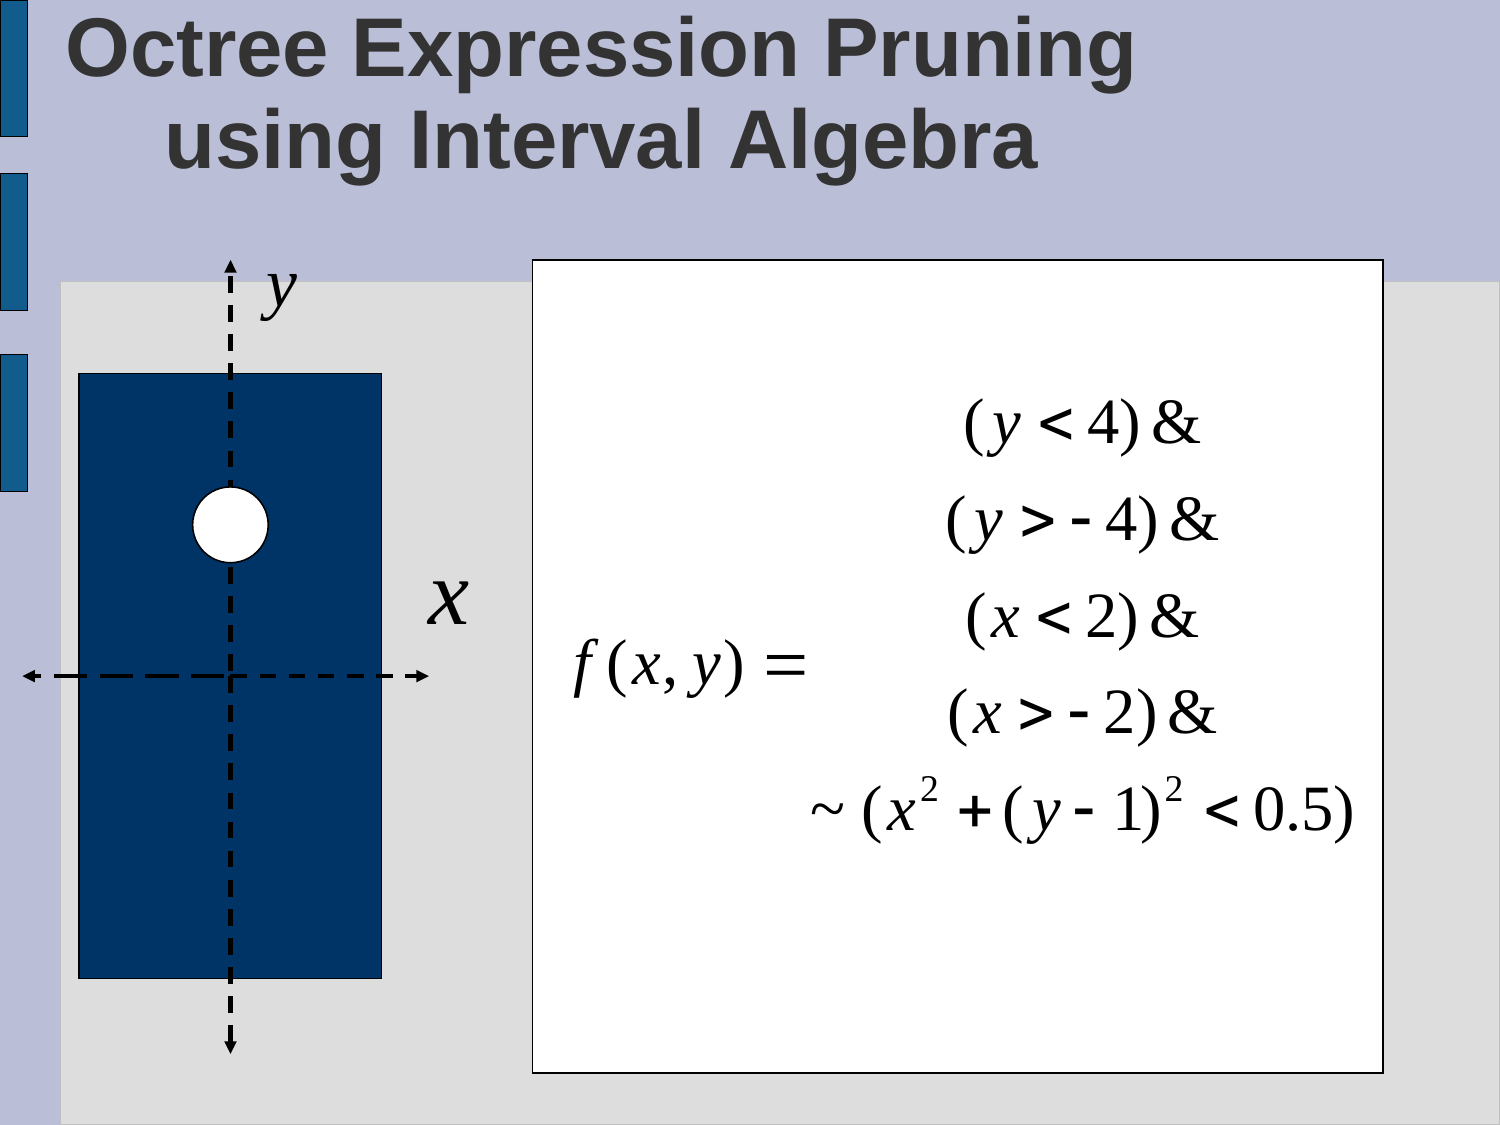

# Octree Expression Pruning using Interval Algebra